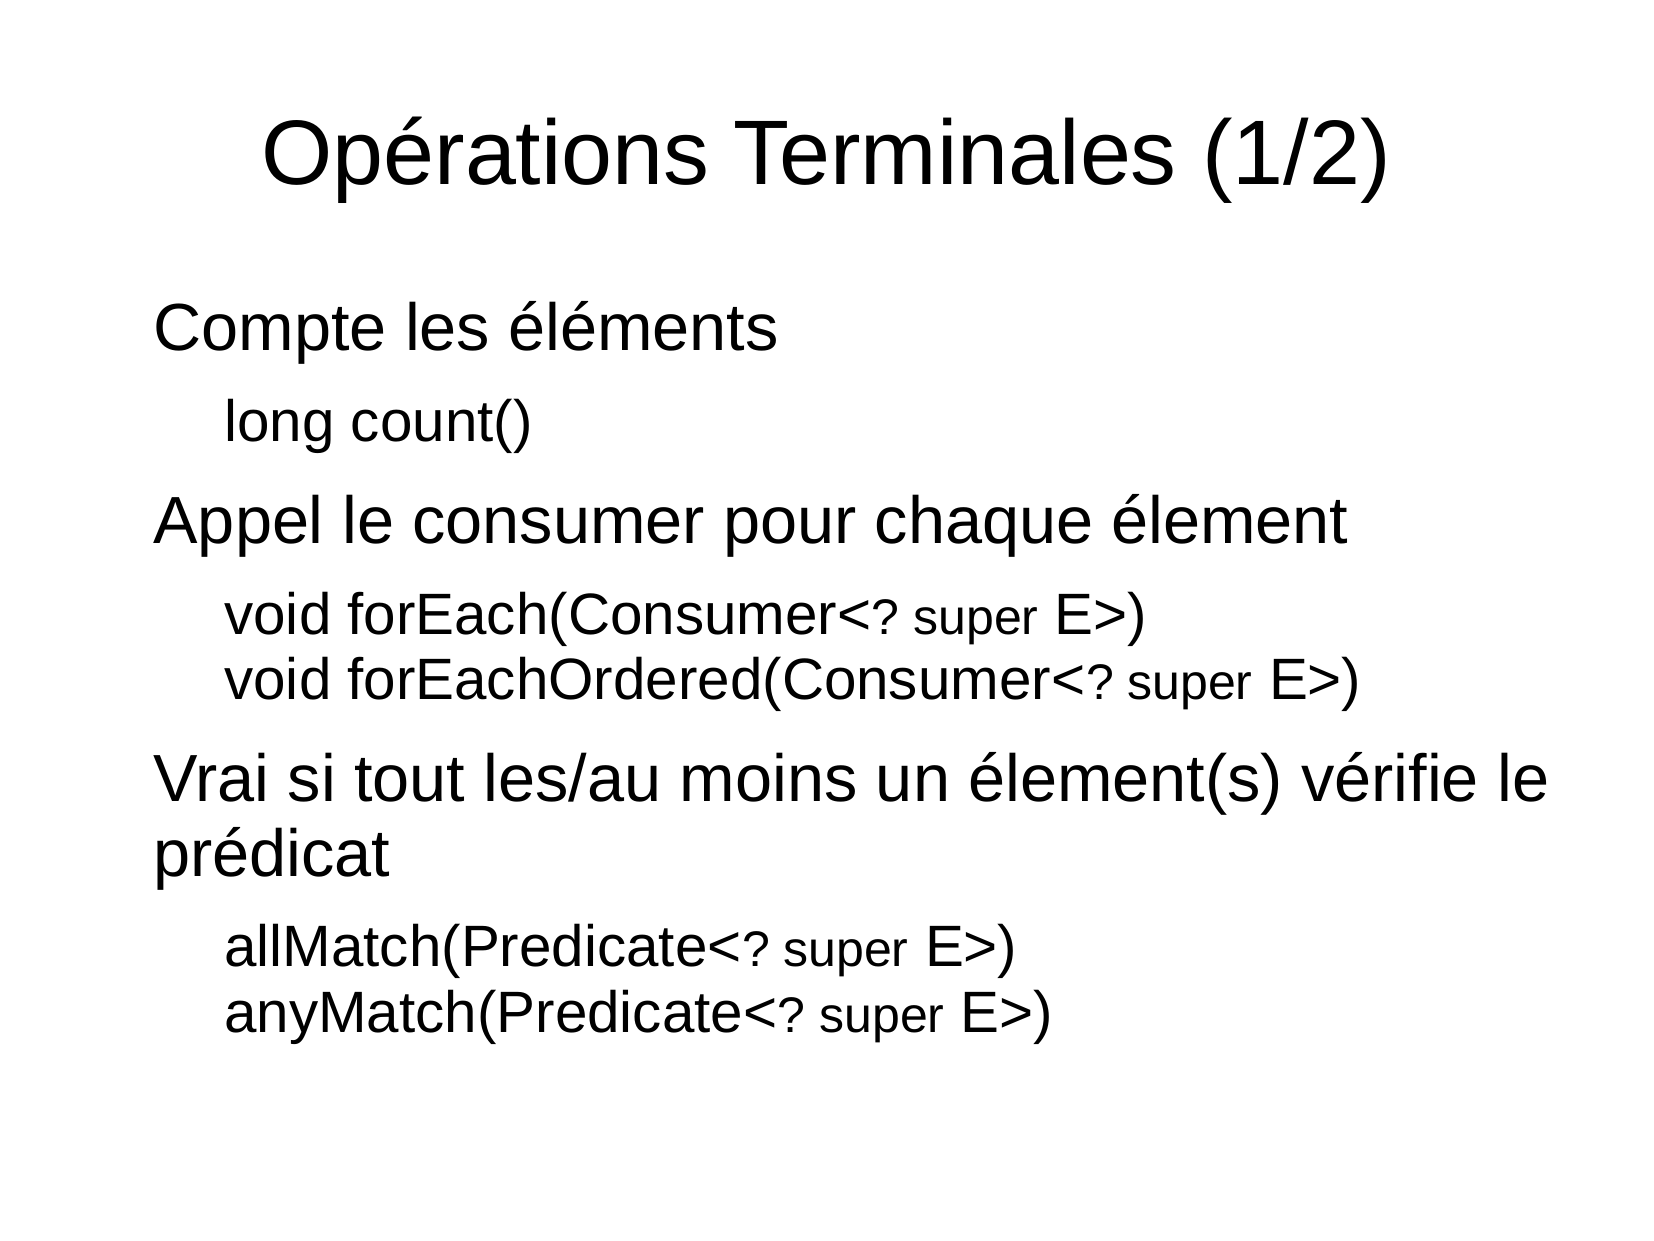

# Opérations Terminales (1/2)
Compte les éléments
long count()
Appel le consumer pour chaque élement
void forEach(Consumer<? super E>)
void forEachOrdered(Consumer<? super E>)
Vrai si tout les/au moins un élement(s) vérifie le prédicat
allMatch(Predicate<? super E>)
anyMatch(Predicate<? super E>)